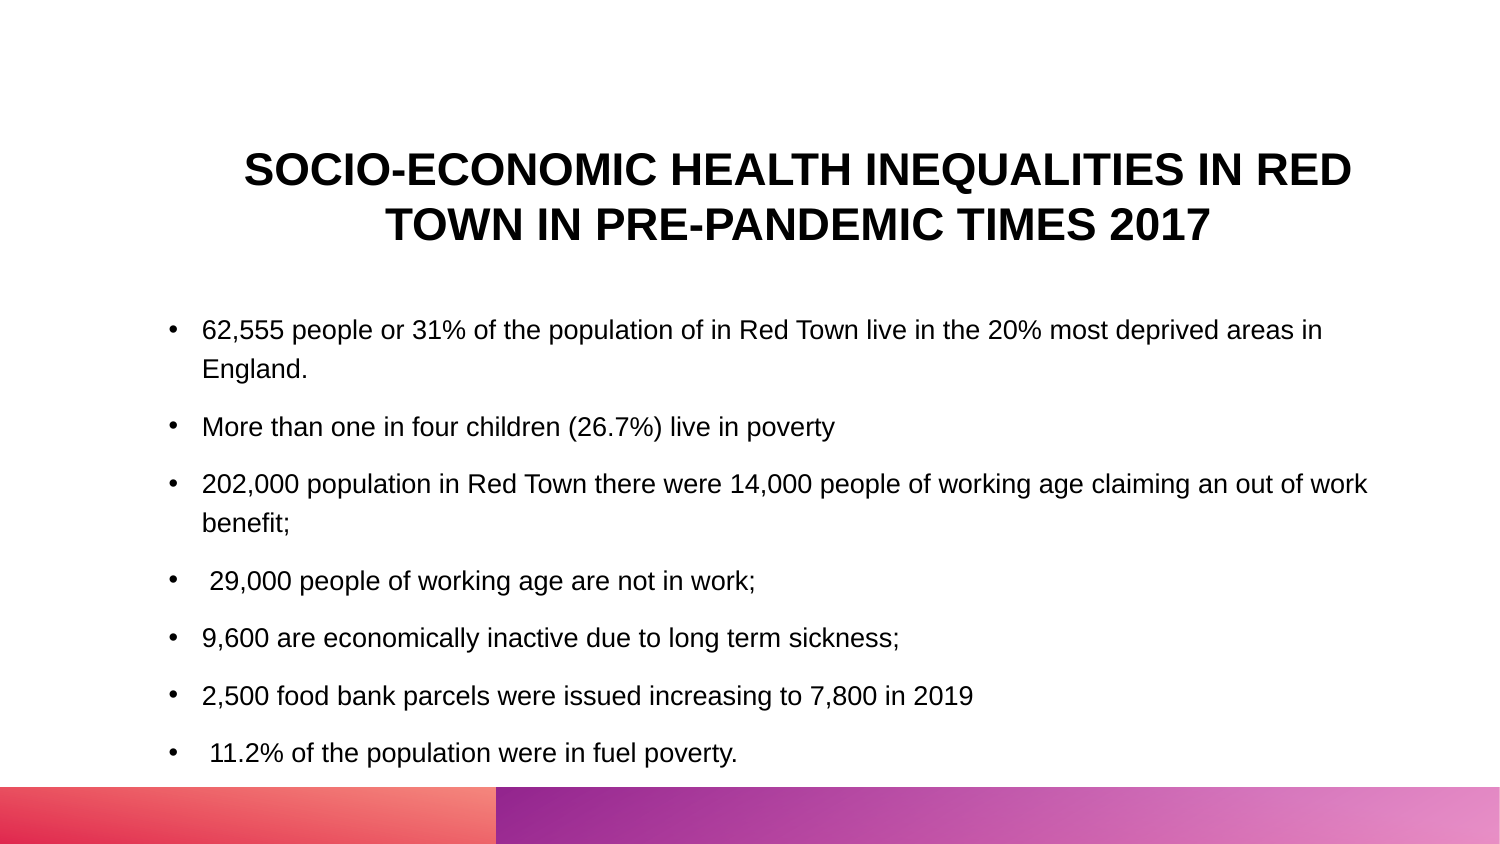

SOCIO-ECONOMIC HEALTH INEQUALITIES IN RED TOWN IN PRE-PANDEMIC TIMES 2017
62,555 people or 31% of the population of in Red Town live in the 20% most deprived areas in England.
More than one in four children (26.7%) live in poverty
202,000 population in Red Town there were 14,000 people of working age claiming an out of work benefit;
 29,000 people of working age are not in work;
9,600 are economically inactive due to long term sickness;
2,500 food bank parcels were issued increasing to 7,800 in 2019
 11.2% of the population were in fuel poverty.